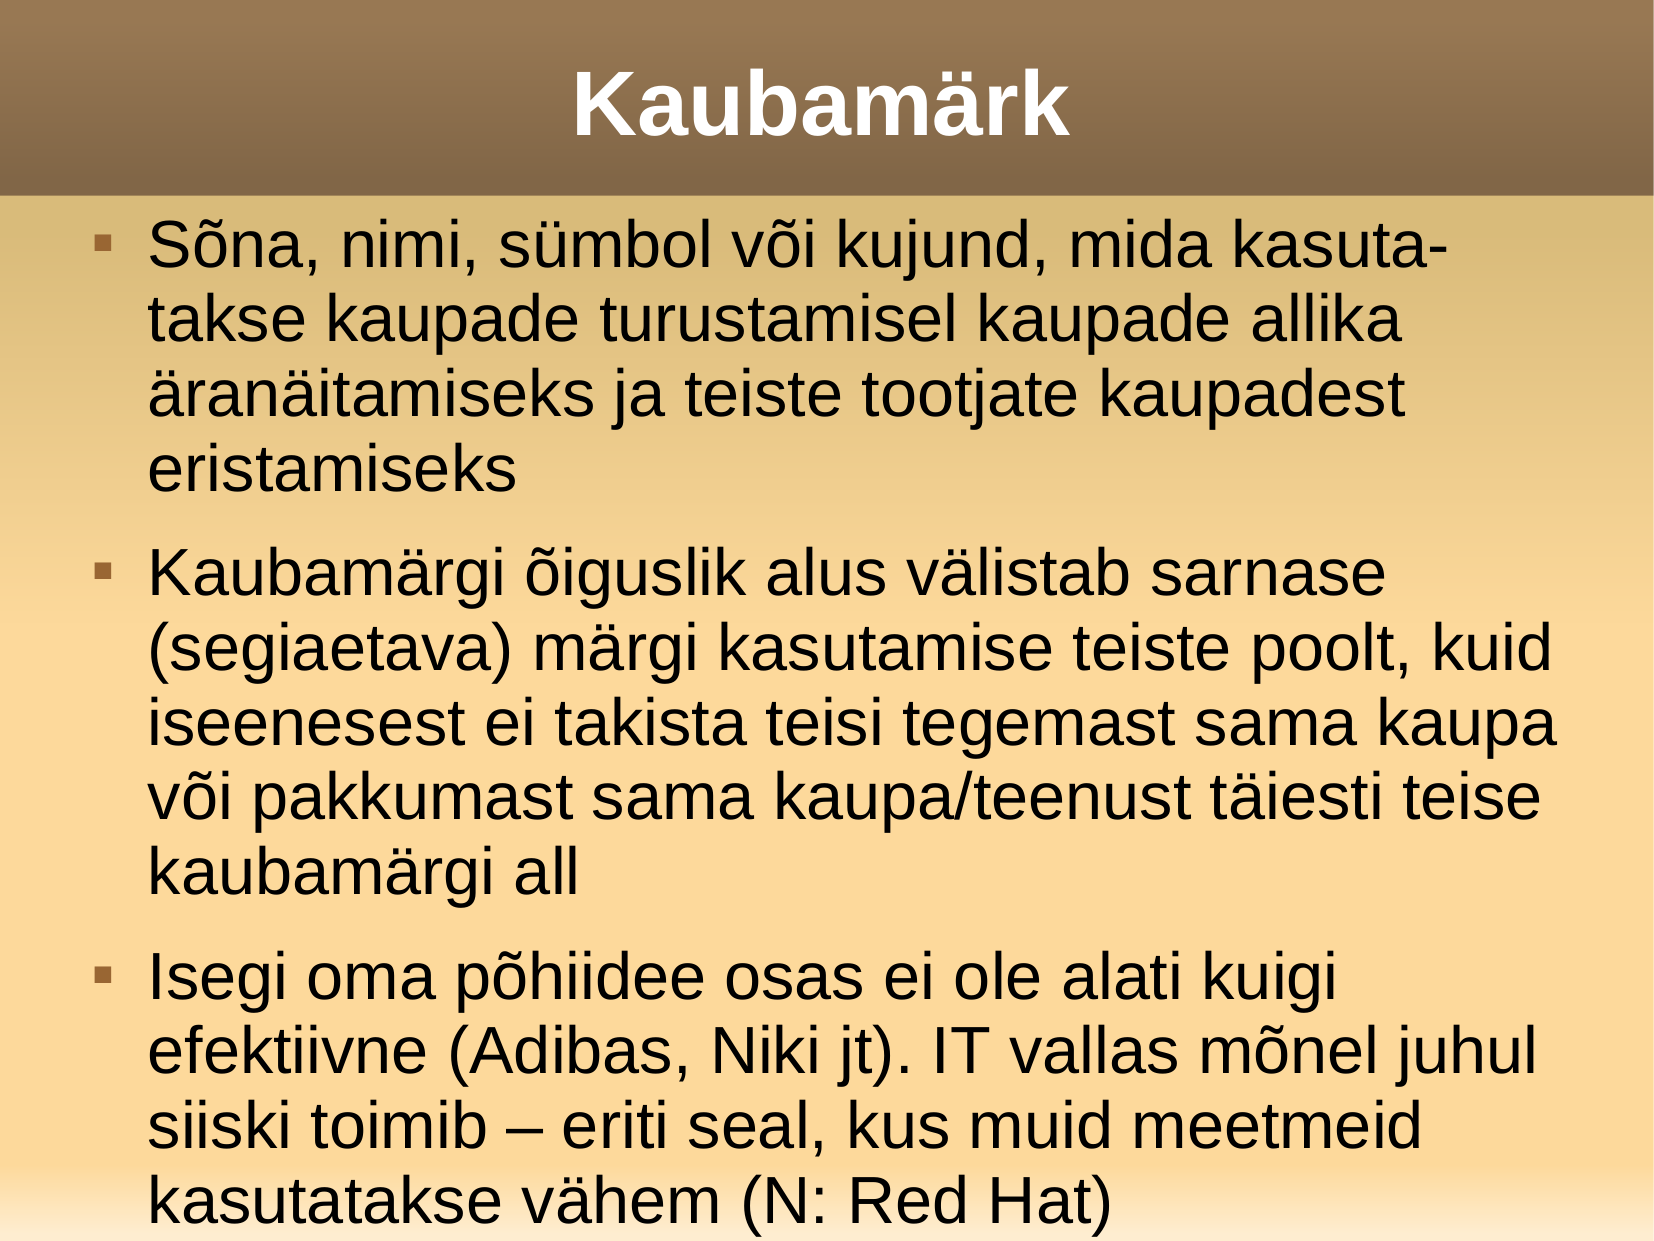

Kaubamärk
# Sõna, nimi, sümbol või kujund, mida kasuta-takse kaupade turustamisel kaupade allika äranäitamiseks ja teiste tootjate kaupadest eristamiseks
Kaubamärgi õiguslik alus välistab sarnase (segiaetava) märgi kasutamise teiste poolt, kuid iseenesest ei takista teisi tegemast sama kaupa või pakkumast sama kaupa/teenust täiesti teise kaubamärgi all
Isegi oma põhiidee osas ei ole alati kuigi efektiivne (Adibas, Niki jt). IT vallas mõnel juhul siiski toimib – eriti seal, kus muid meetmeid kasutatakse vähem (N: Red Hat)